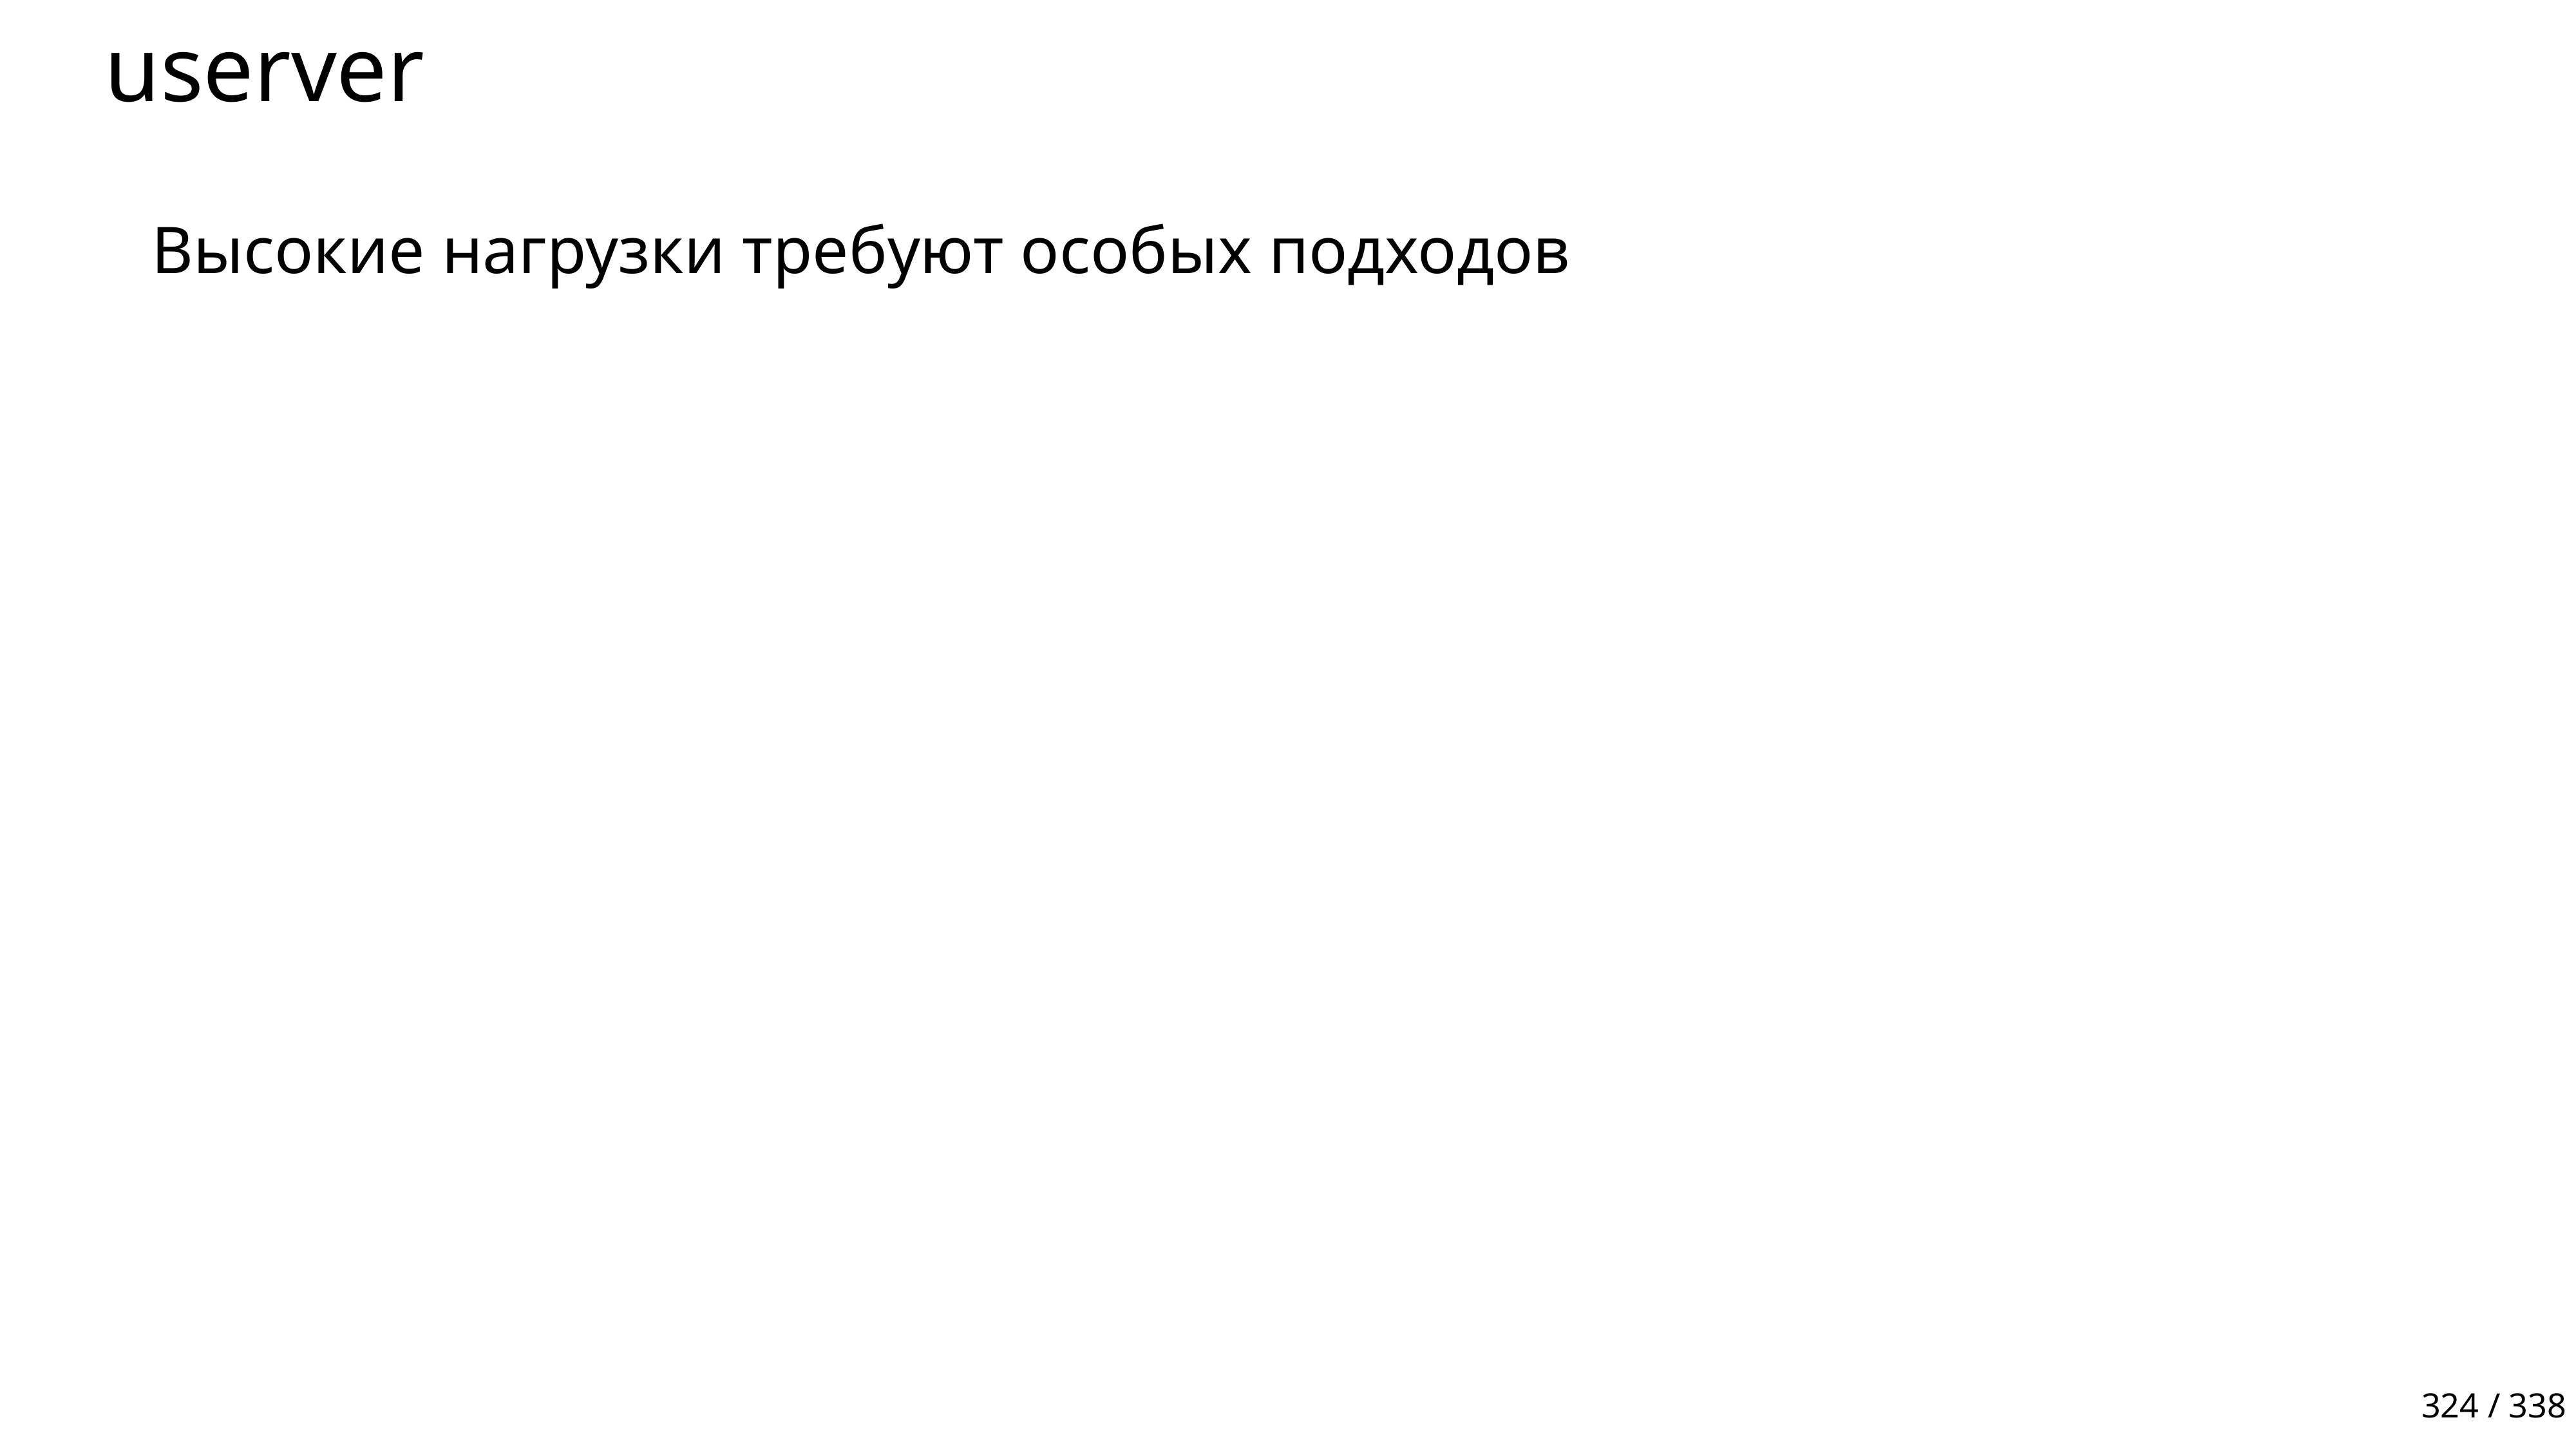

userver
# Высокие нагрузки требуют особых подходов